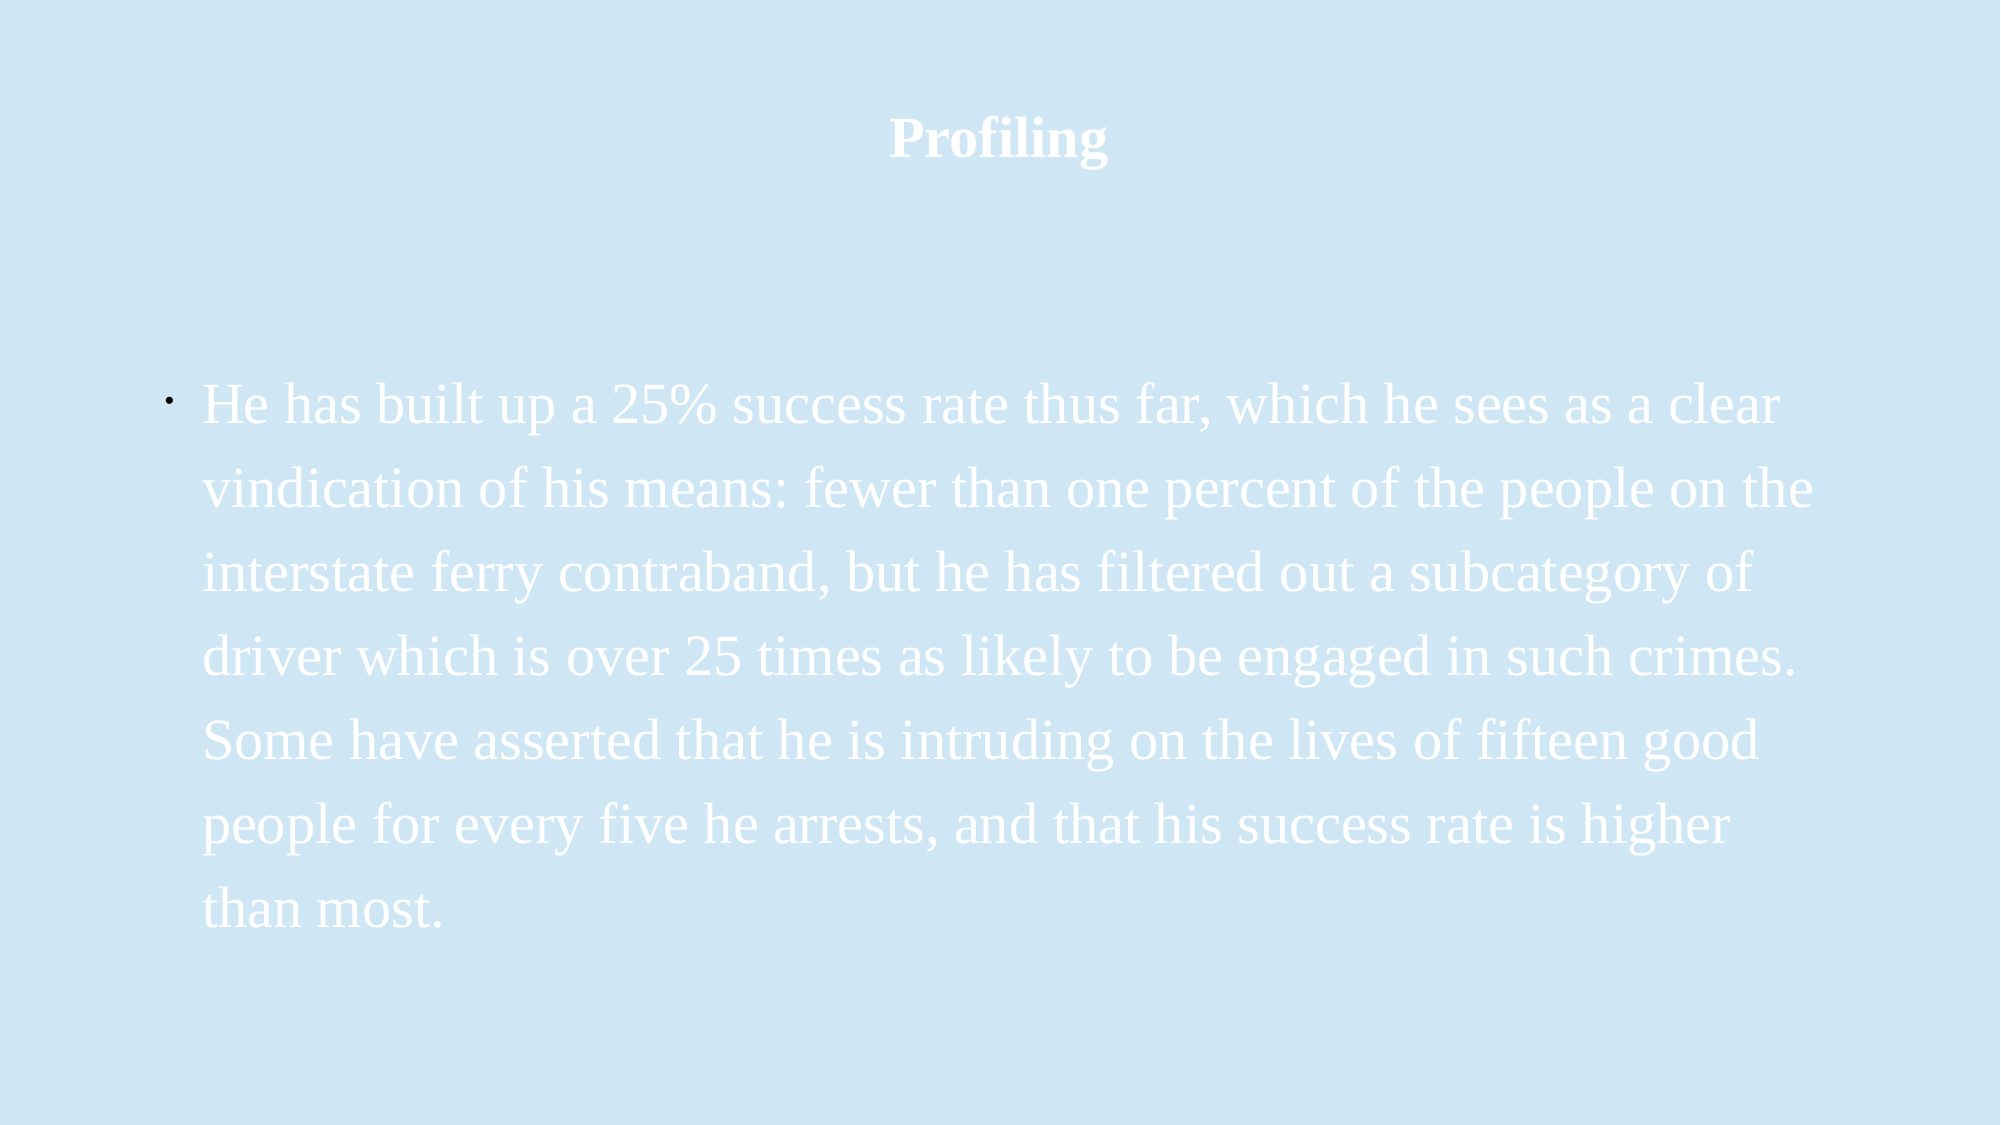

# Profiling
He has built up a 25% success rate thus far, which he sees as a clear vindication of his means: fewer than one percent of the people on the interstate ferry contraband, but he has filtered out a subcategory of driver which is over 25 times as likely to be engaged in such crimes. Some have asserted that he is intruding on the lives of fifteen good people for every five he arrests, and that his success rate is higher than most.